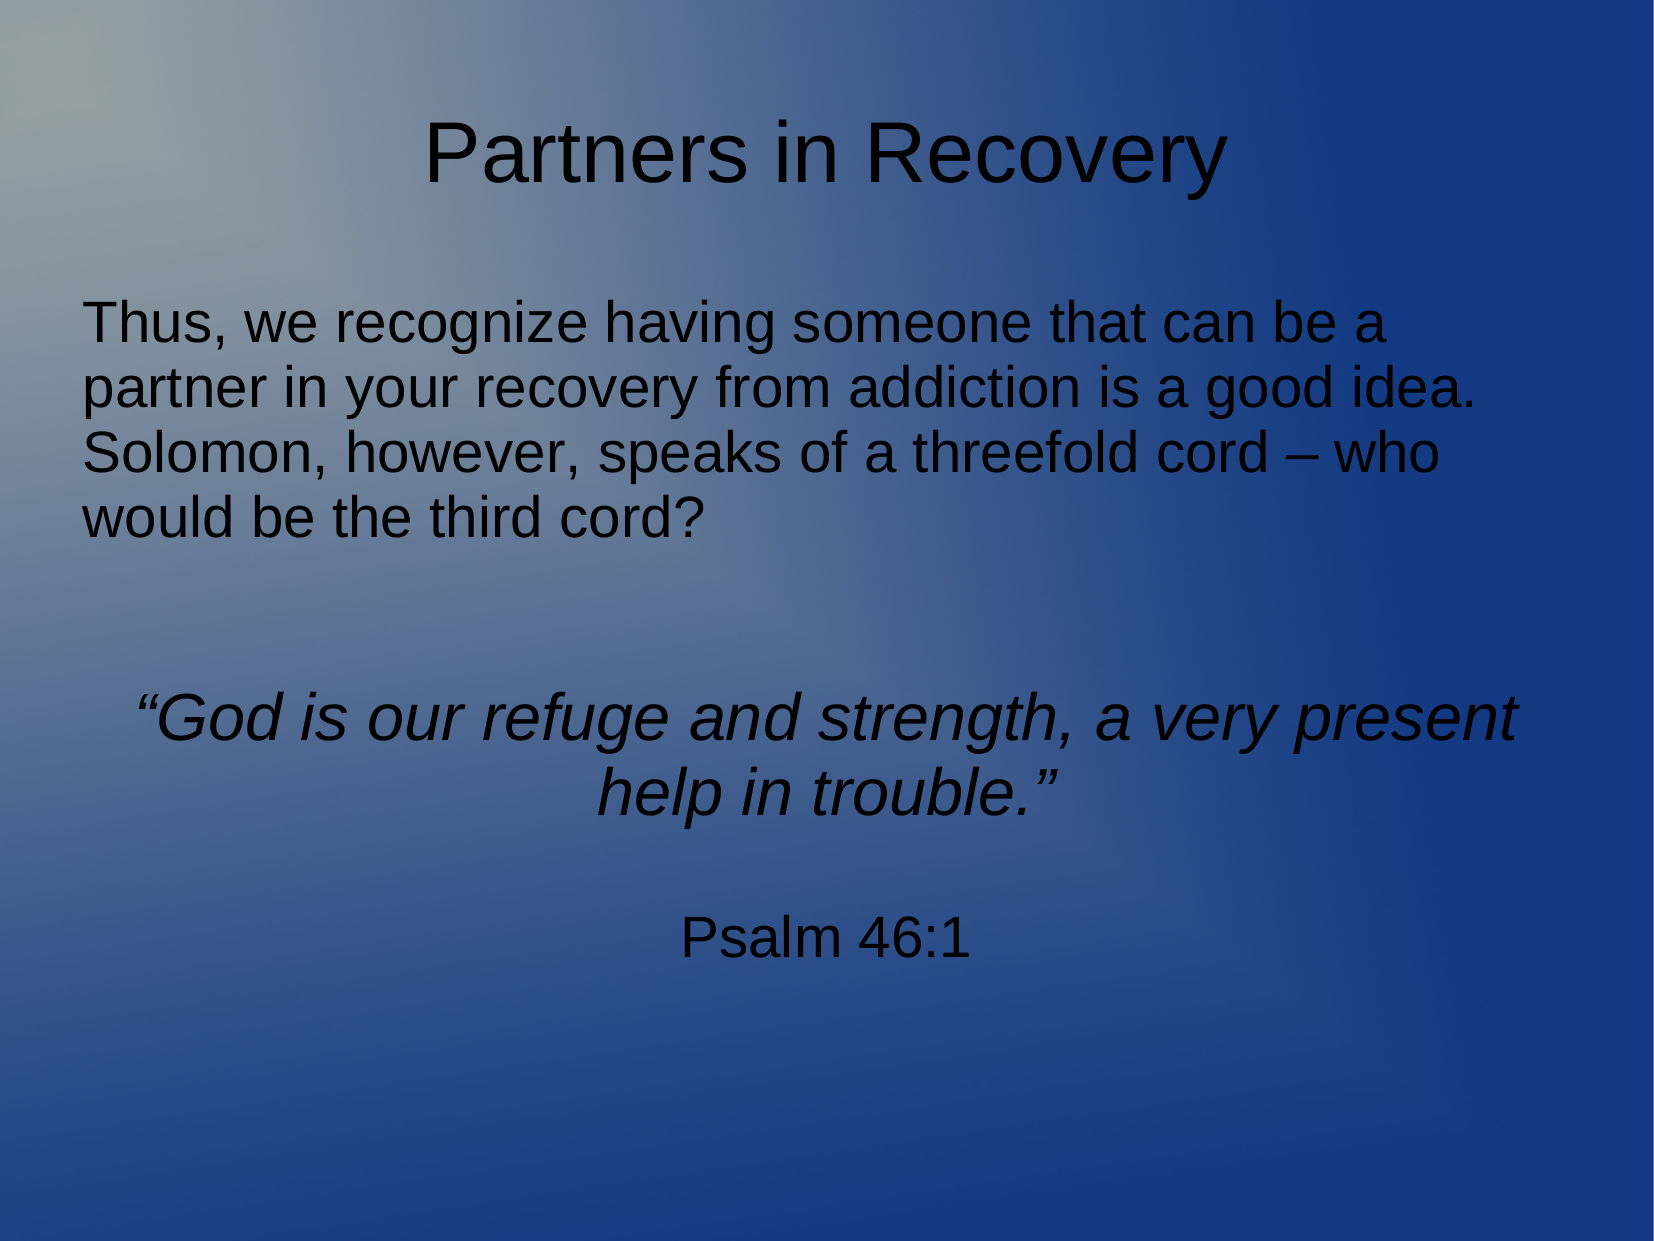

# Partners in Recovery
Thus, we recognize having someone that can be a partner in your recovery from addiction is a good idea. Solomon, however, speaks of a threefold cord – who would be the third cord?
“God is our refuge and strength, a very present help in trouble.”
Psalm 46:1